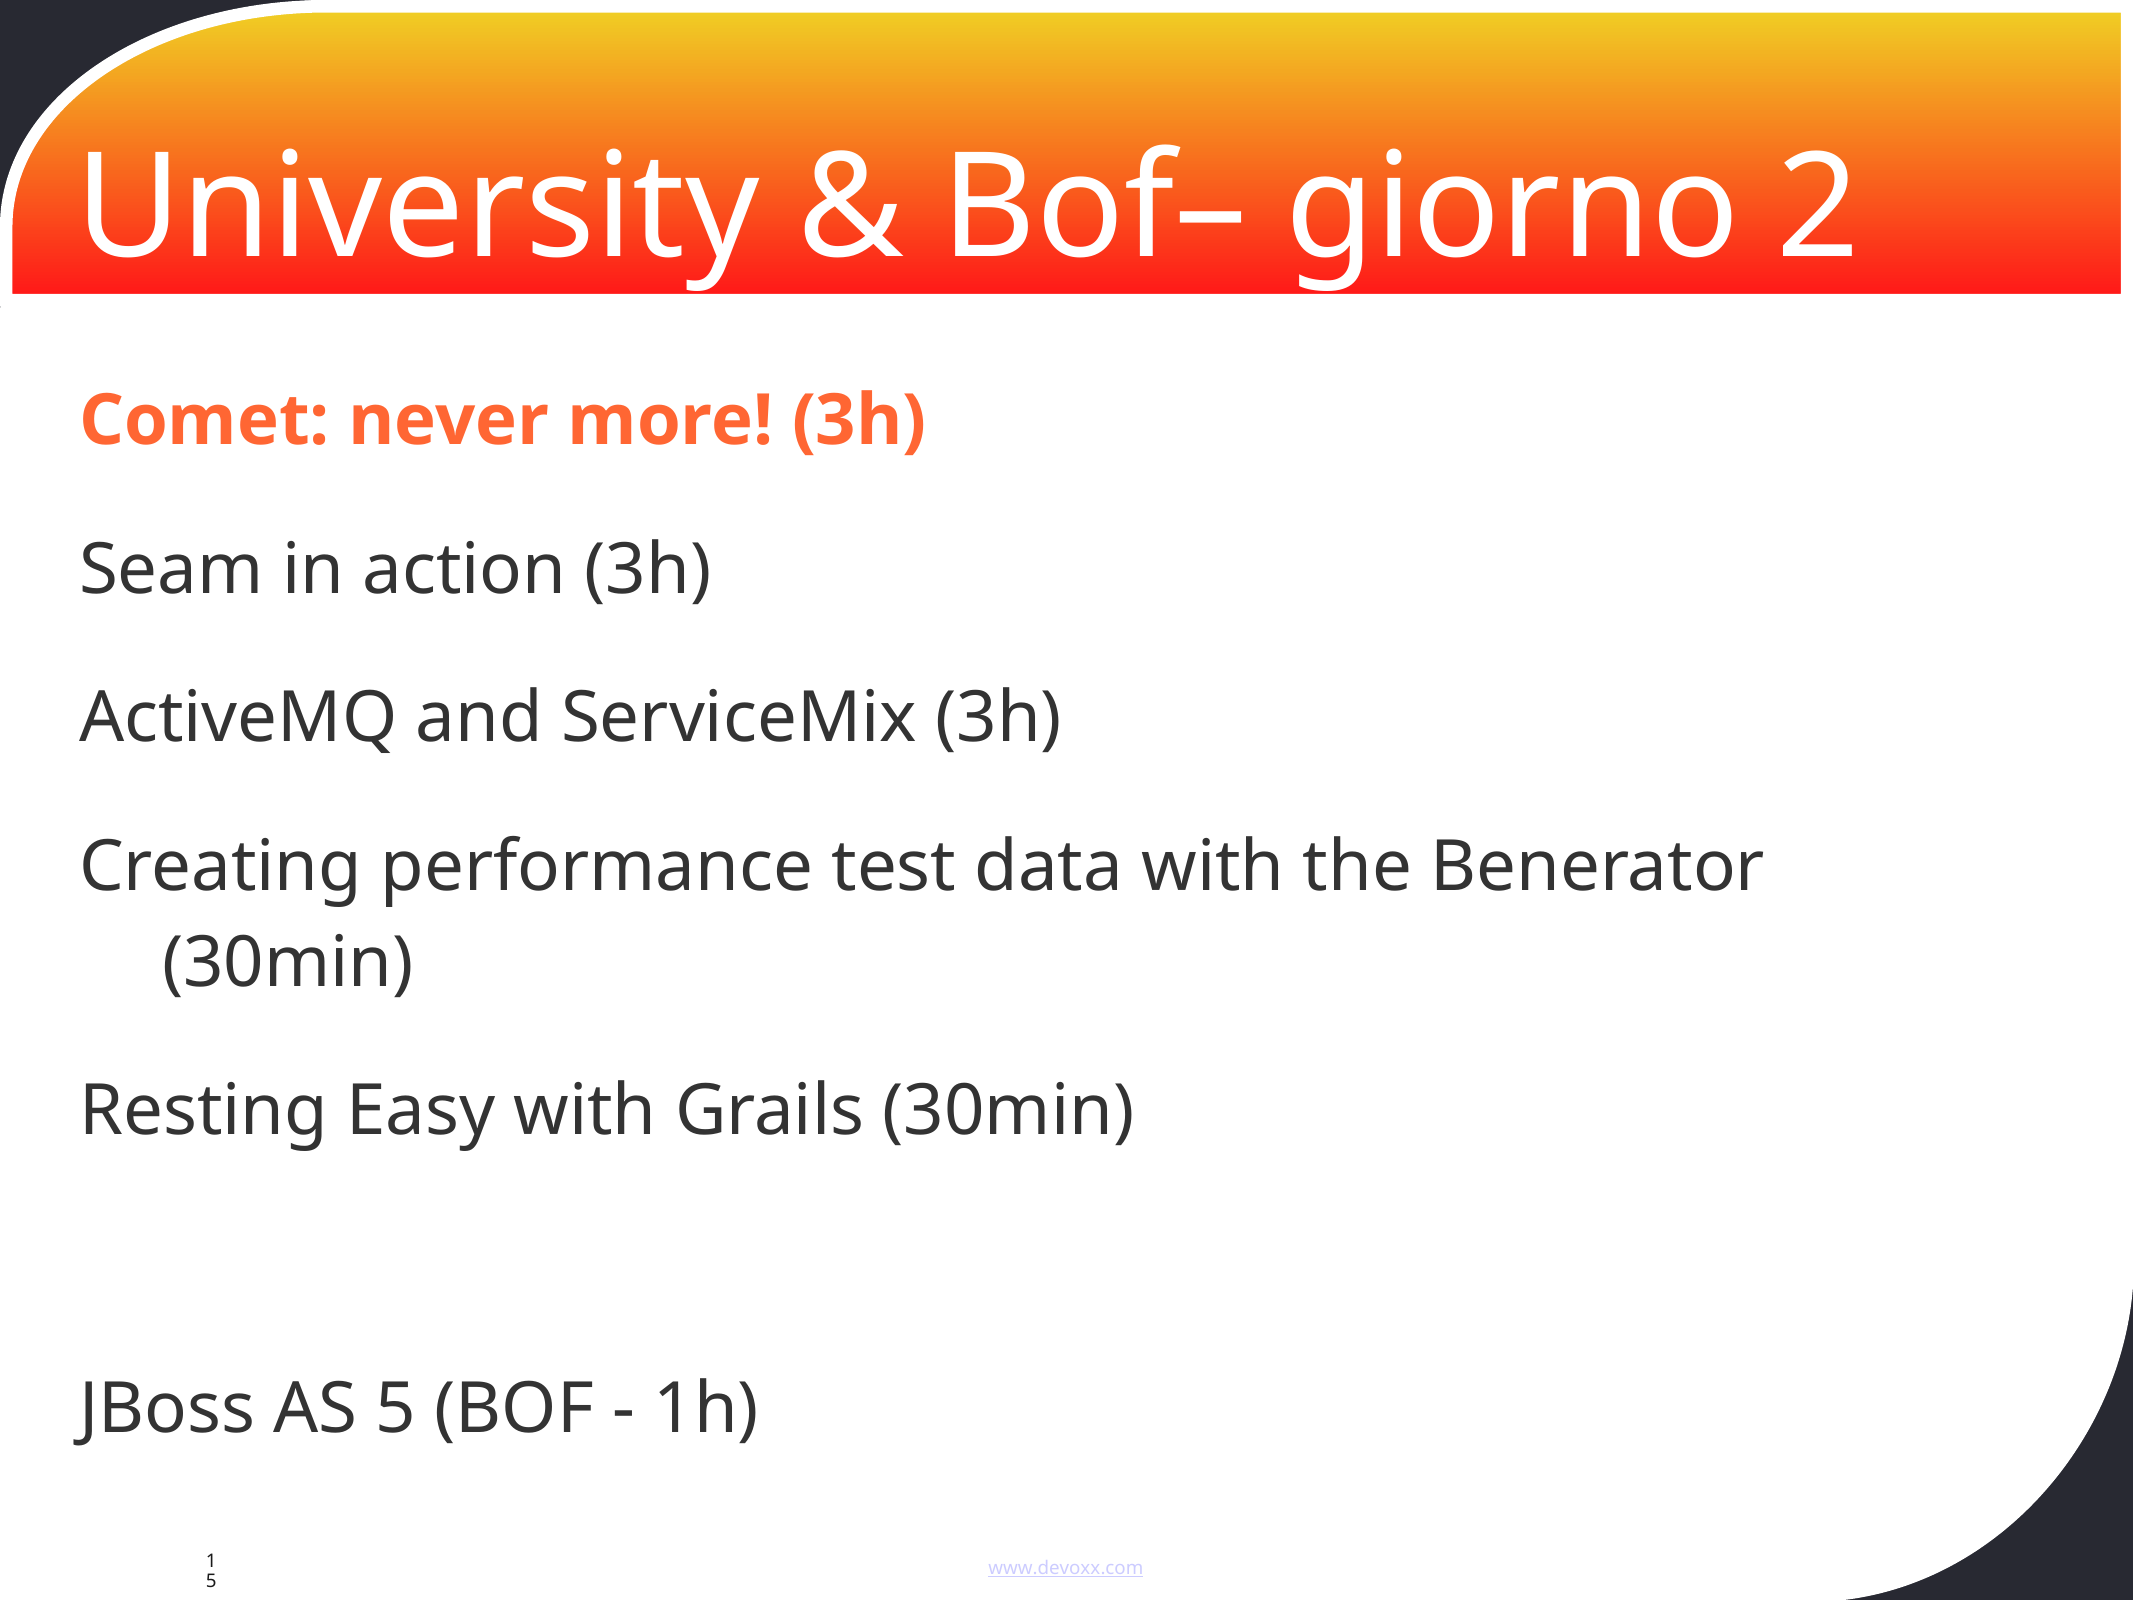

University & Bof– giorno 2
# Comet: never more! (3h)‏
Seam in action (3h)‏
ActiveMQ and ServiceMix (3h)‏
Creating performance test data with the Benerator (30min)‏
Resting Easy with Grails (30min)‏
JBoss AS 5 (BOF - 1h)‏
15